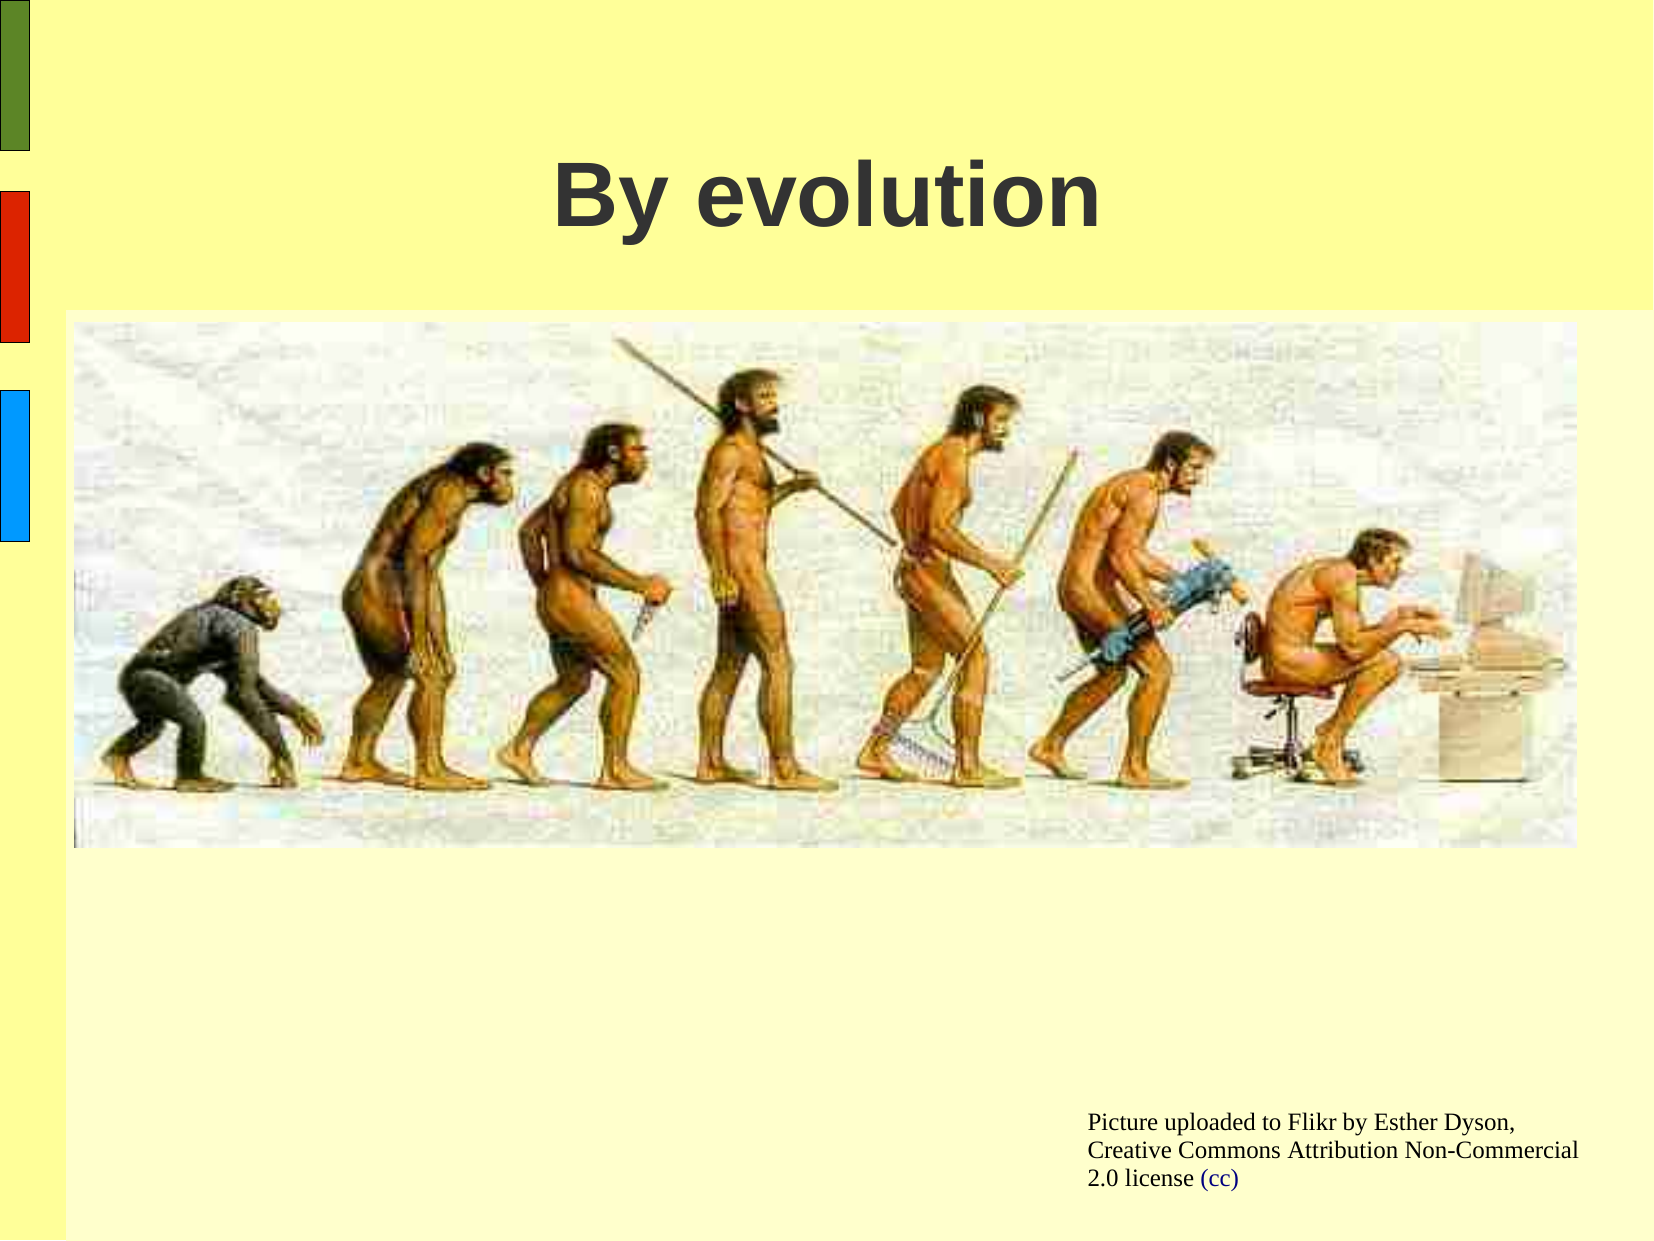

# By evolution
Picture uploaded to Flikr by Esther Dyson,
Creative Commons Attribution Non-Commercial 2.0 license (cc)